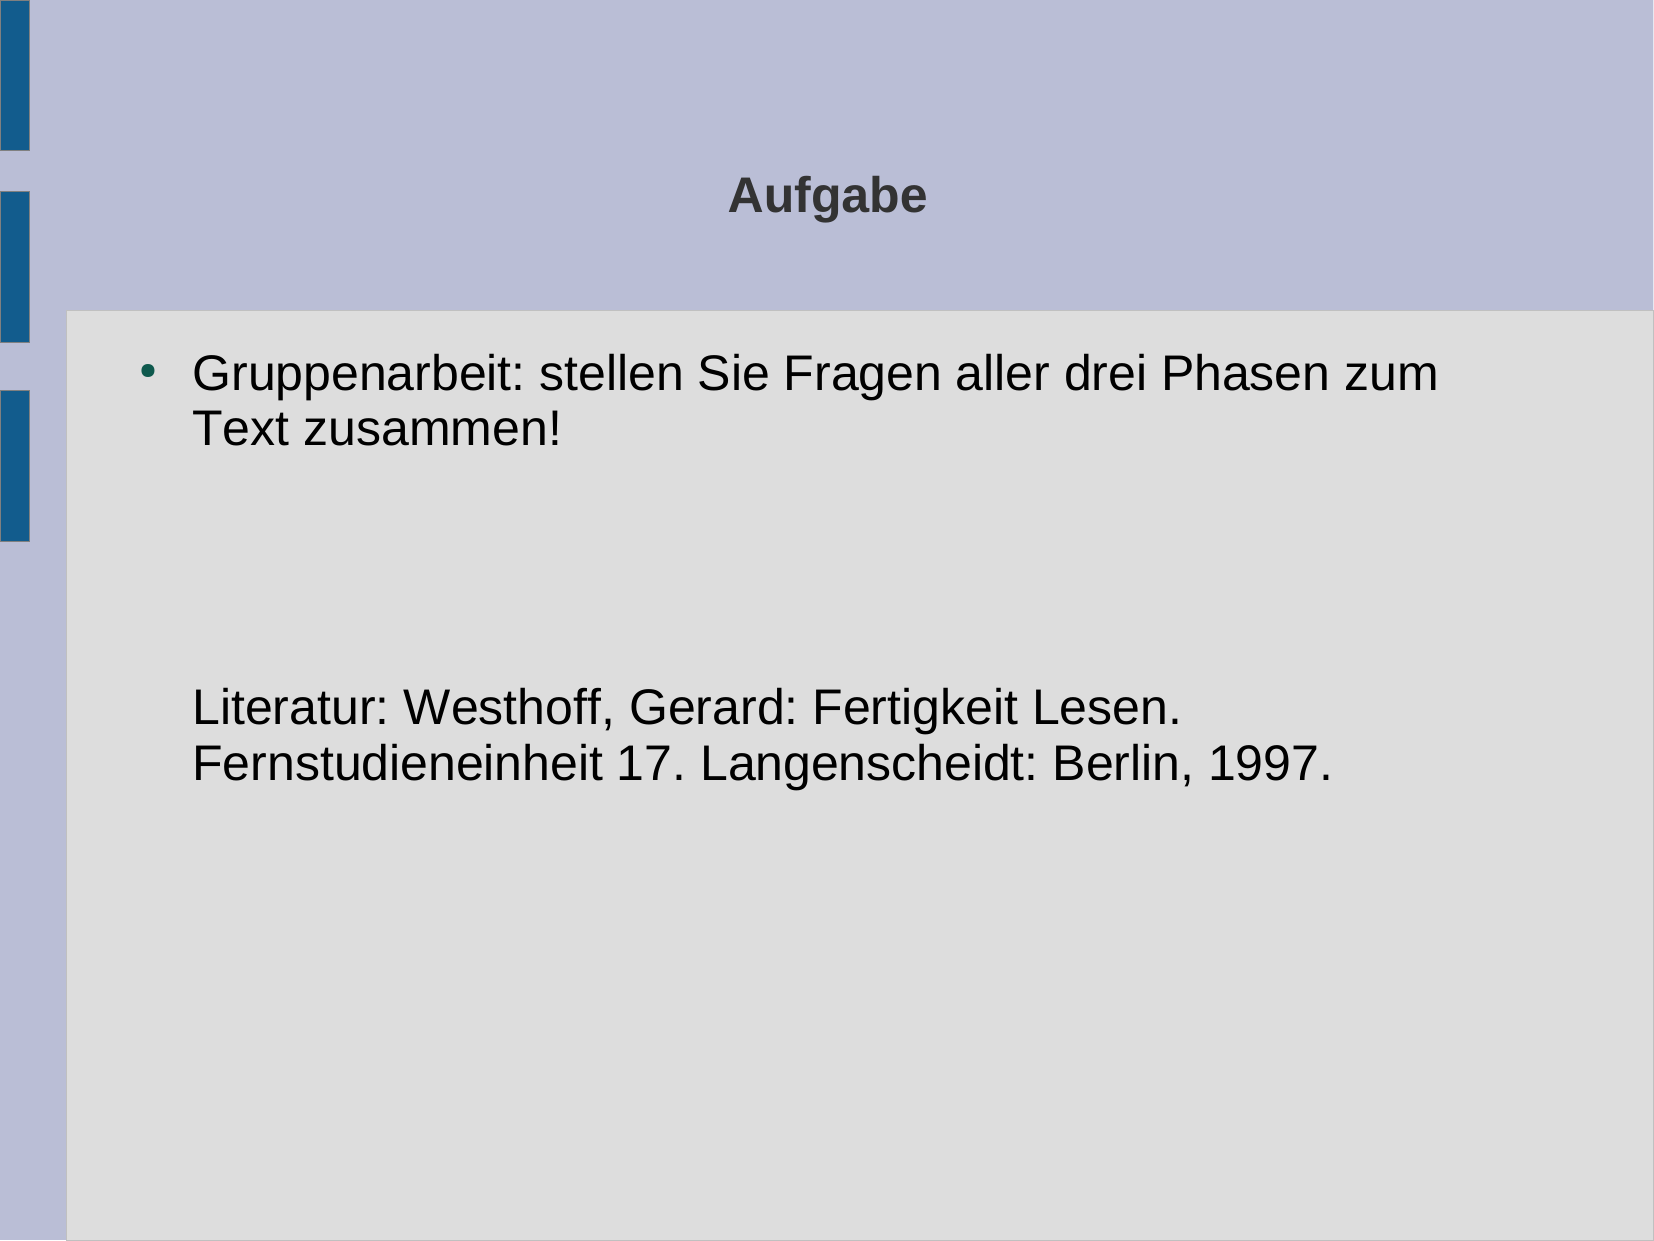

# Aufgabe
Gruppenarbeit: stellen Sie Fragen aller drei Phasen zum Text zusammen!
Literatur: Westhoff, Gerard: Fertigkeit Lesen. Fernstudieneinheit 17. Langenscheidt: Berlin, 1997.